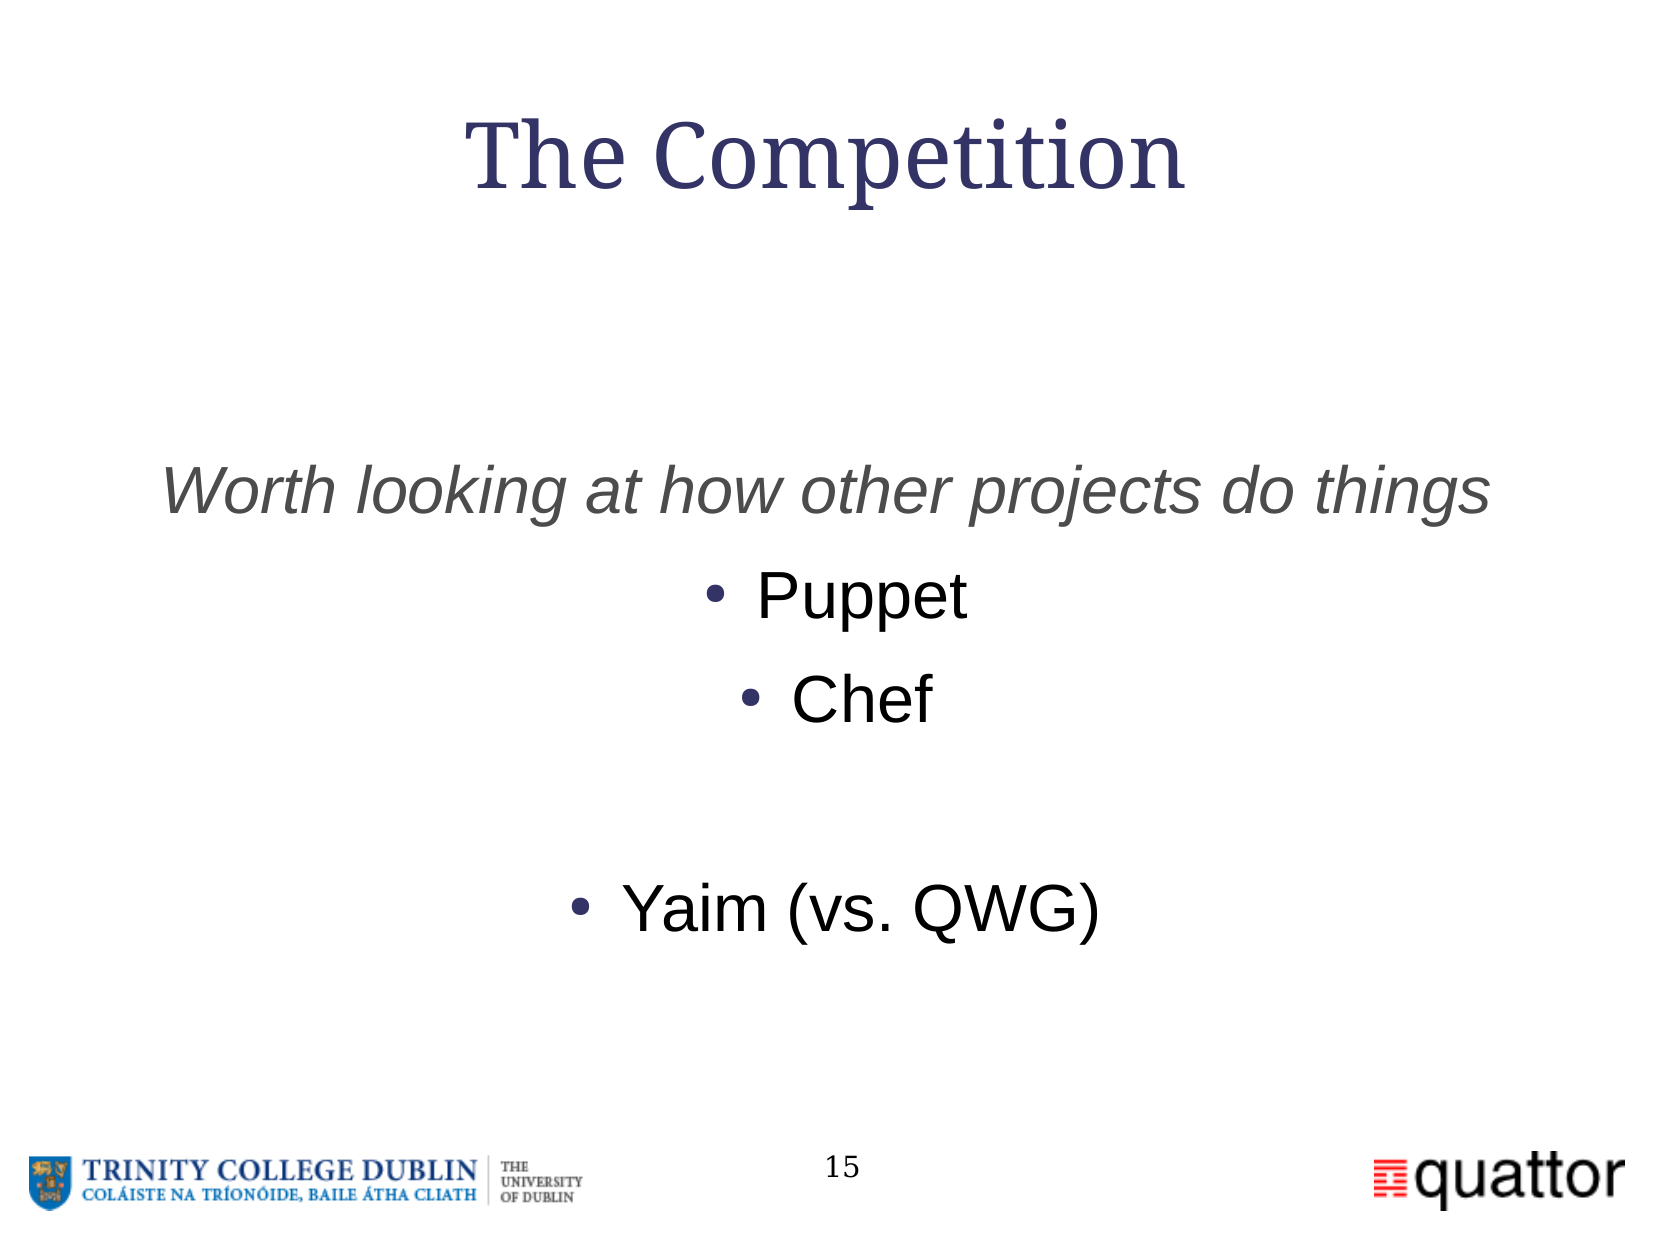

# The Competition
Worth looking at how other projects do things
Puppet
Chef
Yaim (vs. QWG)
15